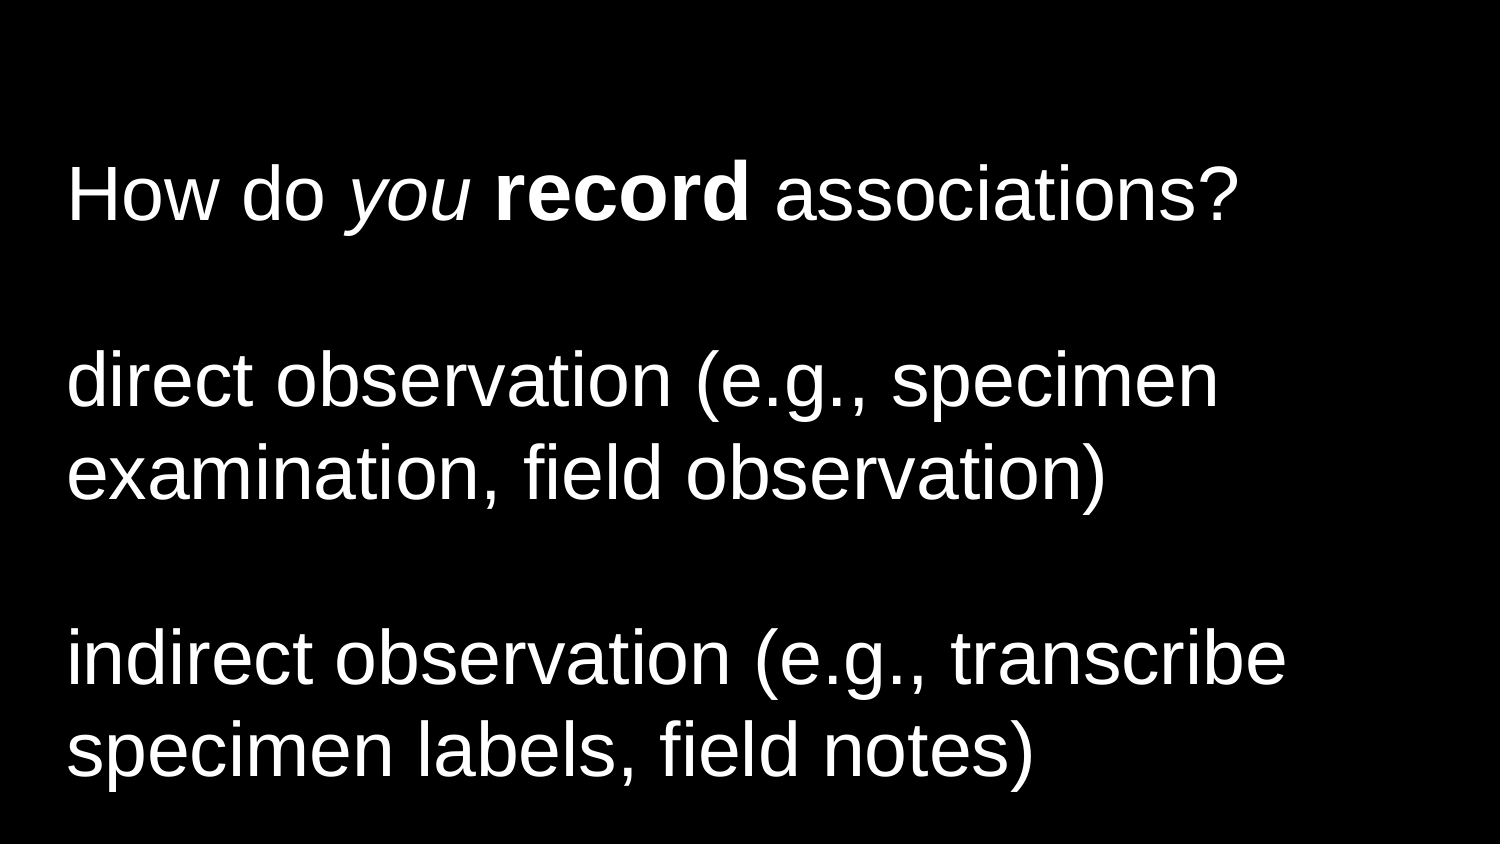

# How do you record associations? direct observation (e.g., specimen examination, field observation) indirect observation (e.g., transcribe specimen labels, field notes)